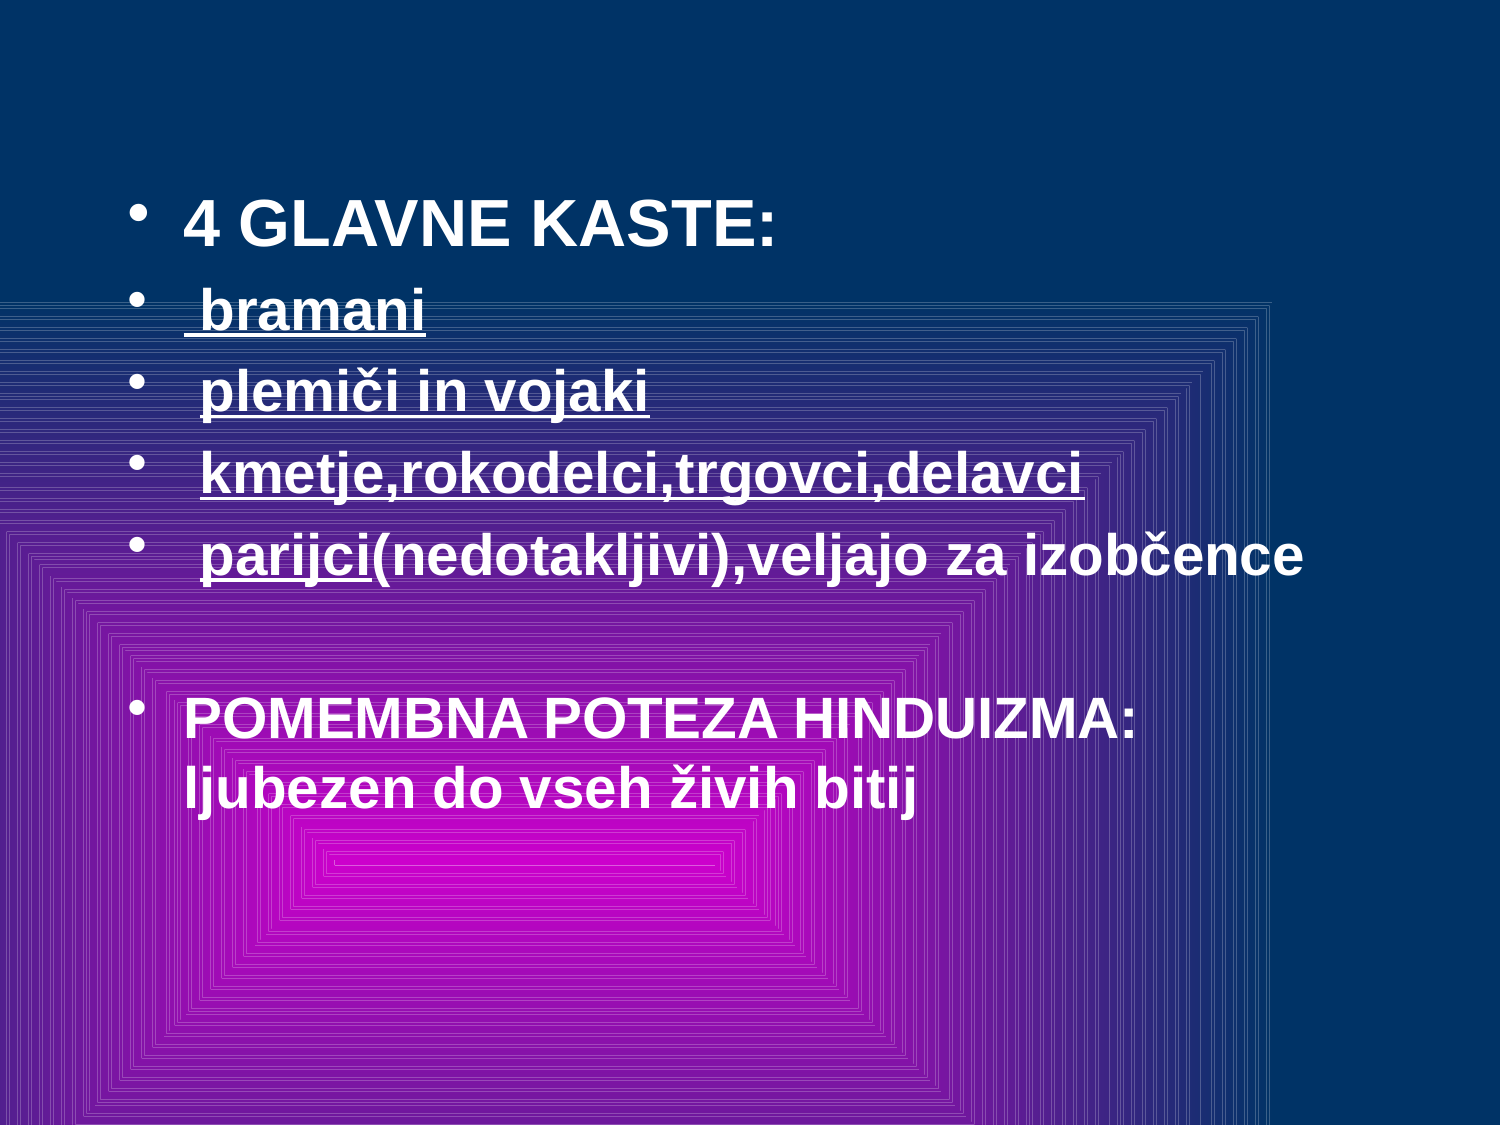

# 4 GLAVNE KASTE:
 bramani
 plemiči in vojaki
 kmetje,rokodelci,trgovci,delavci
 parijci(nedotakljivi),veljajo za izobčence
POMEMBNA POTEZA HINDUIZMA: ljubezen do vseh živih bitij